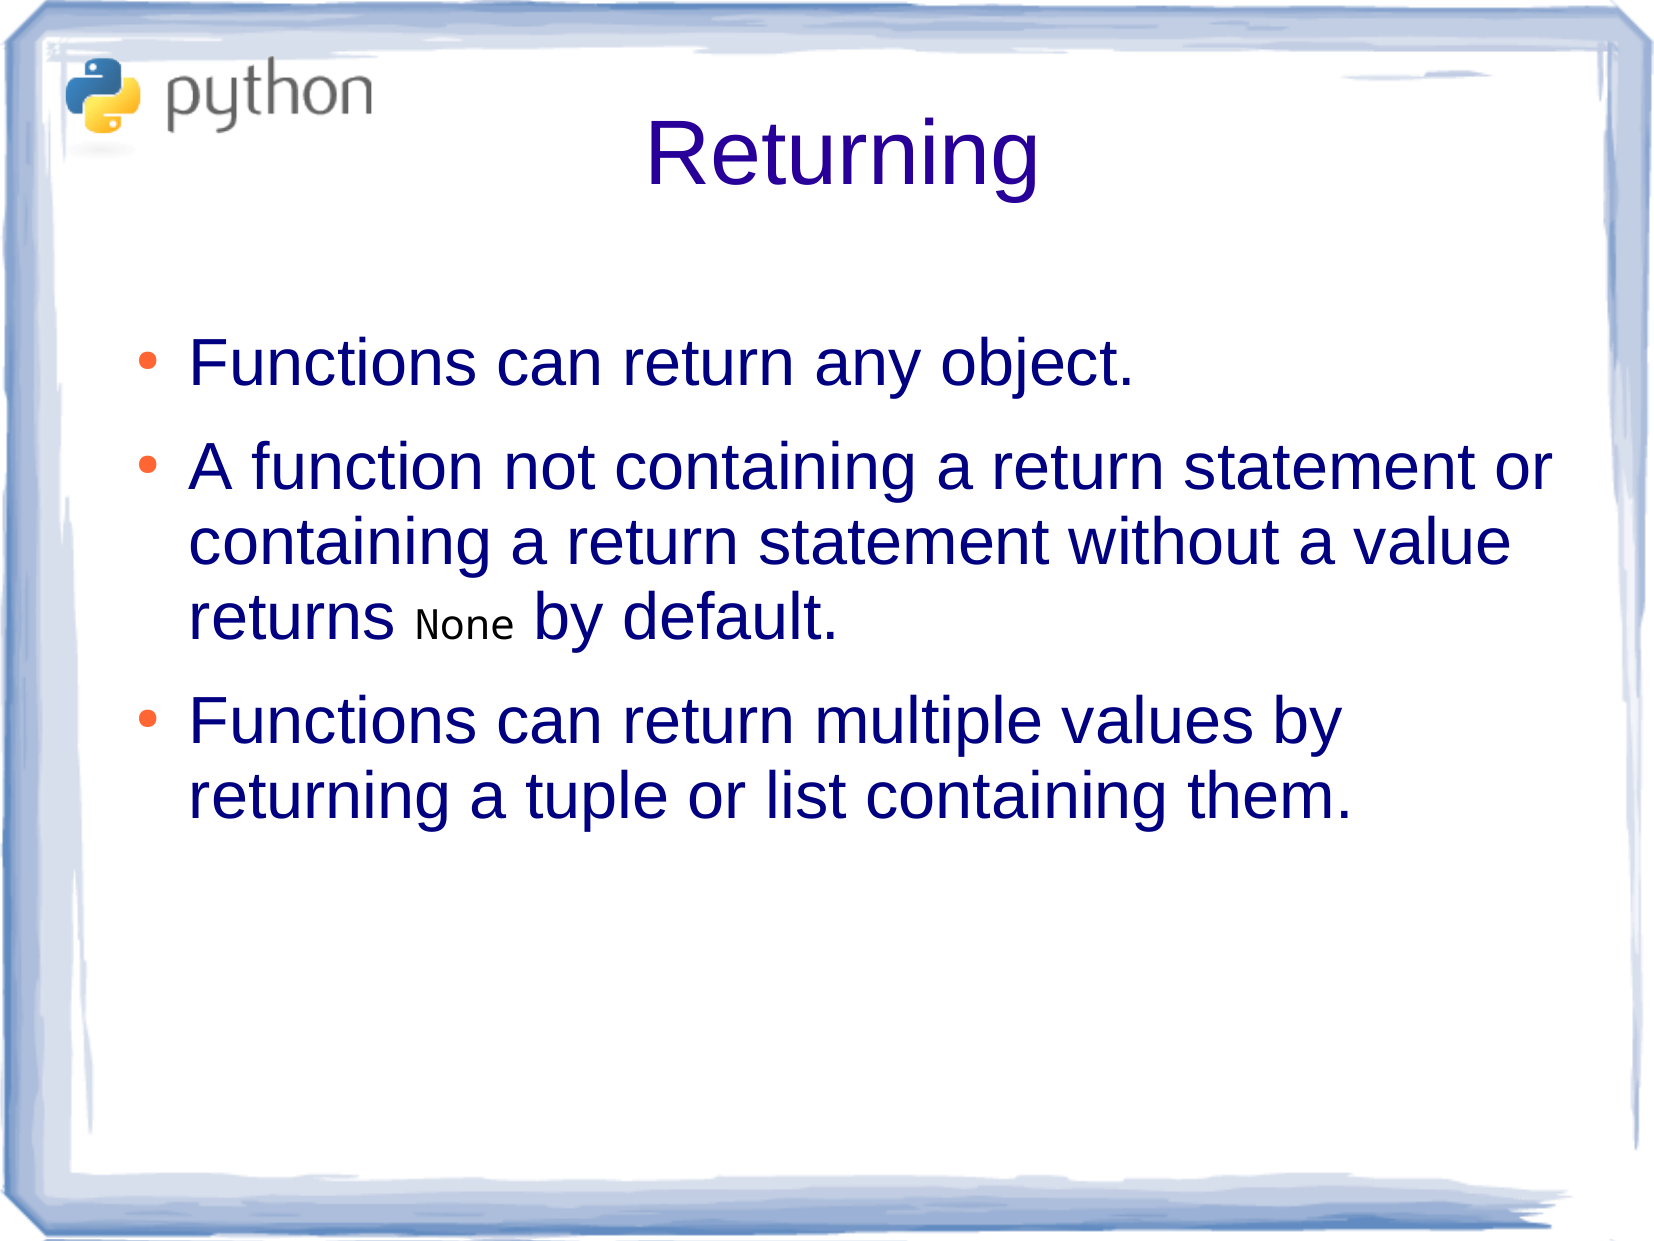

# Returning
Functions can return any object.
A function not containing a return statement or containing a return statement without a value returns None by default.
Functions can return multiple values by returning a tuple or list containing them.